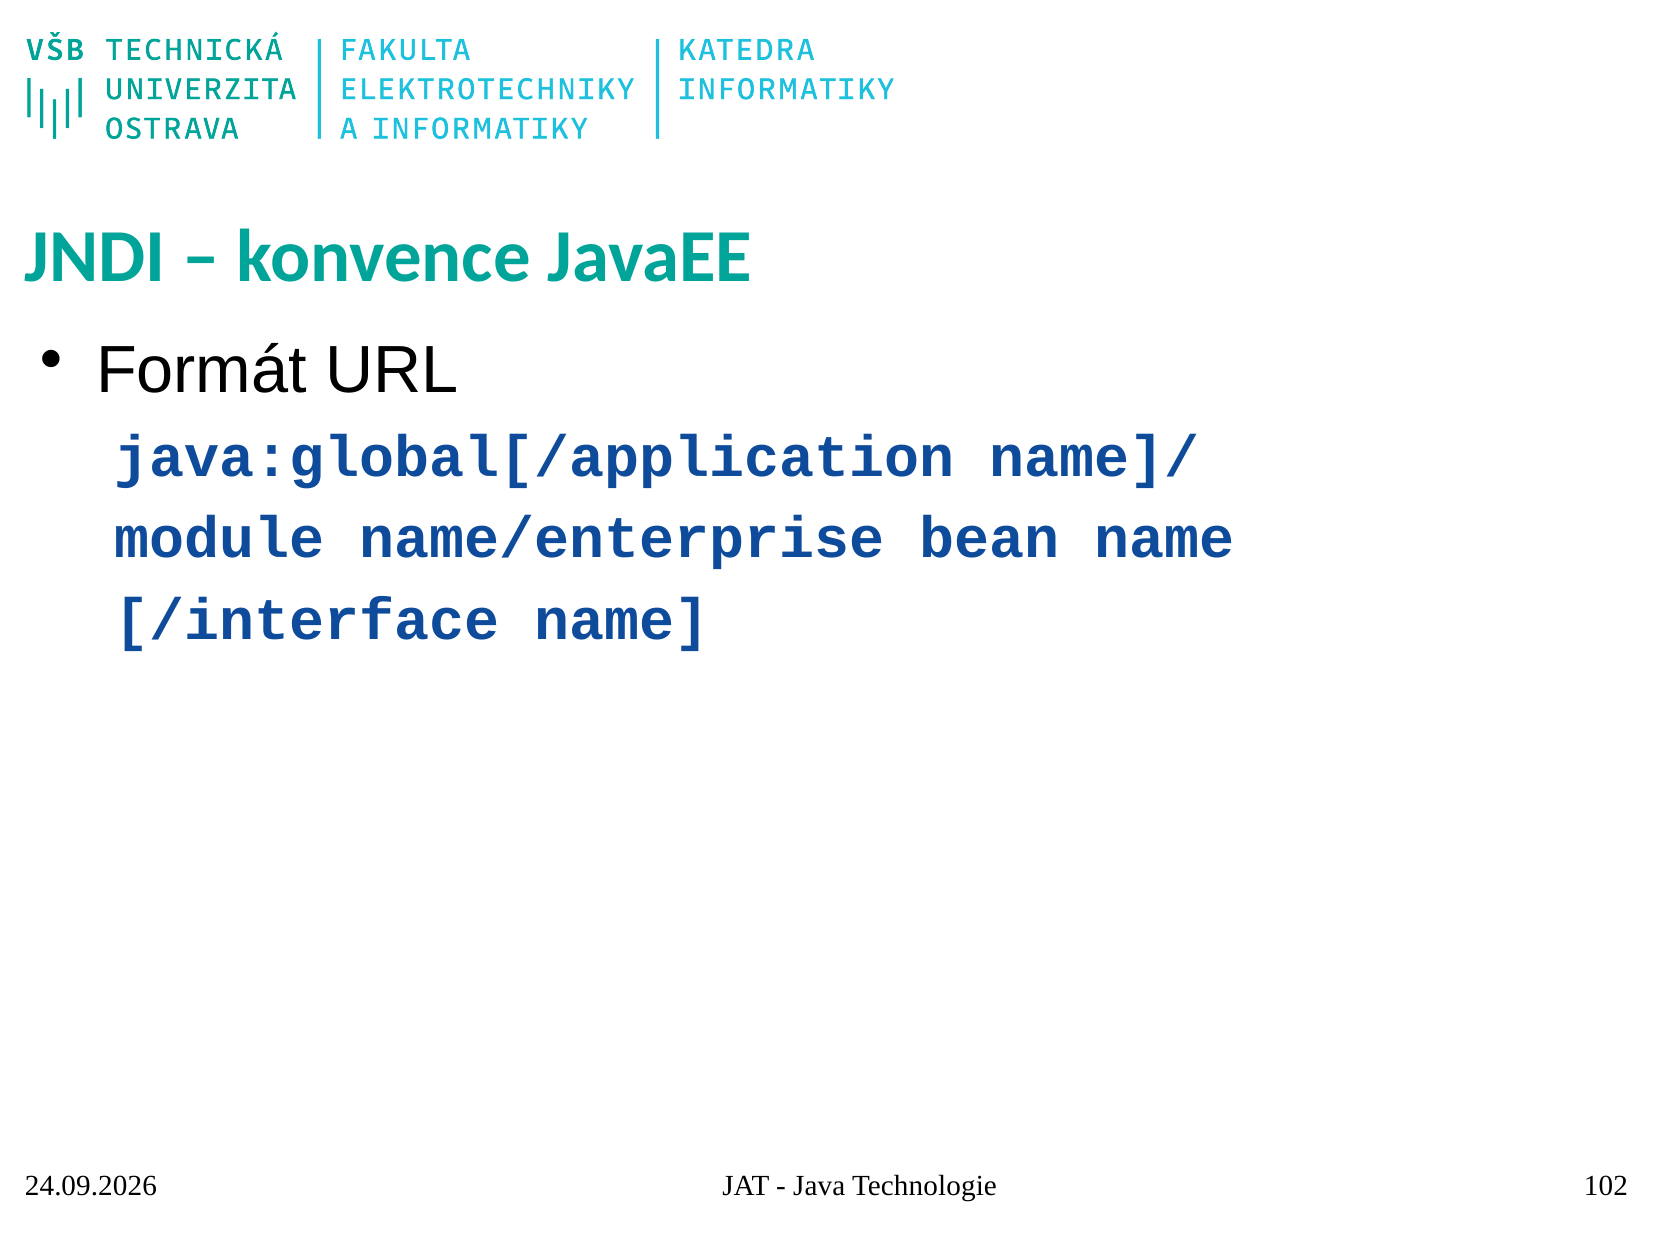

JNDI – konvence JavaEE
# Formát URL
java:global[/application name]/
module name/enterprise bean name
[/interface name]
global
UserTransaction
env
enviroment
ejb
jms
url
jdbc
mail
JAT - Java Technologie
102